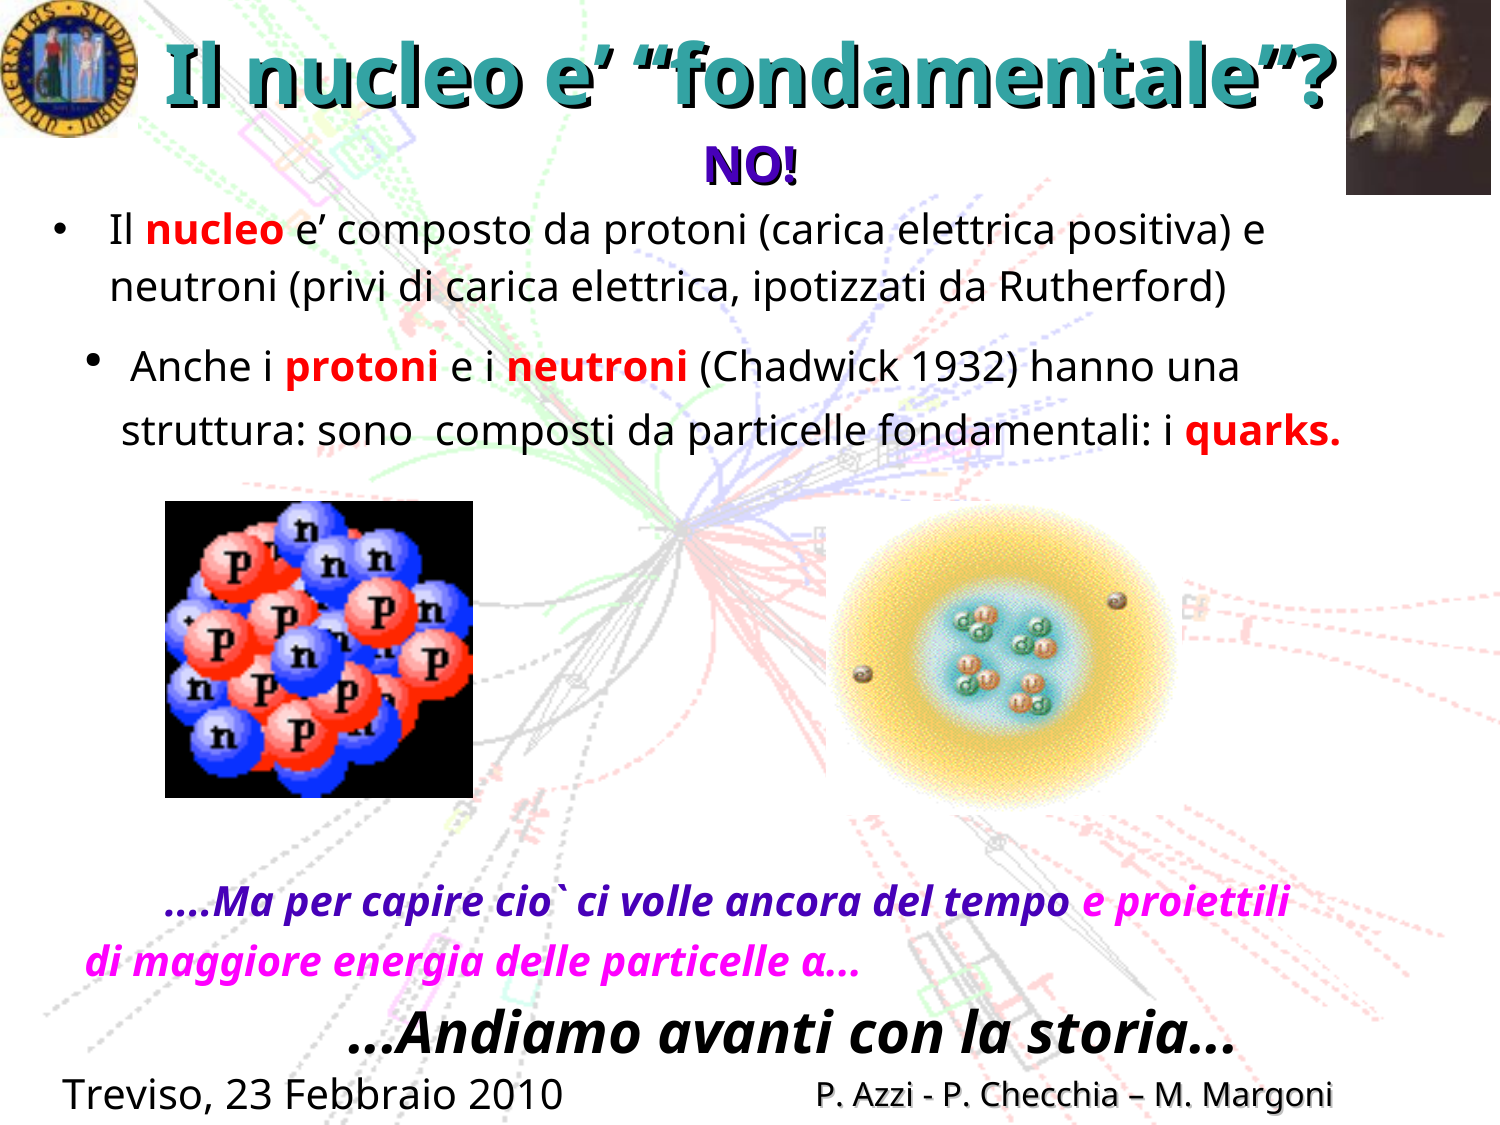

# Il nucleo e’ “fondamentale”? NO!
Il nucleo e’ composto da protoni (carica elettrica positiva) e neutroni (privi di carica elettrica, ipotizzati da Rutherford)
 Anche i protoni e i neutroni (Chadwick 1932) hanno una
 struttura: sono composti da particelle fondamentali: i quarks.
 ....Ma per capire cio` ci volle ancora del tempo e proiettili
di maggiore energia delle particelle α...
 ...Andiamo avanti con la storia...